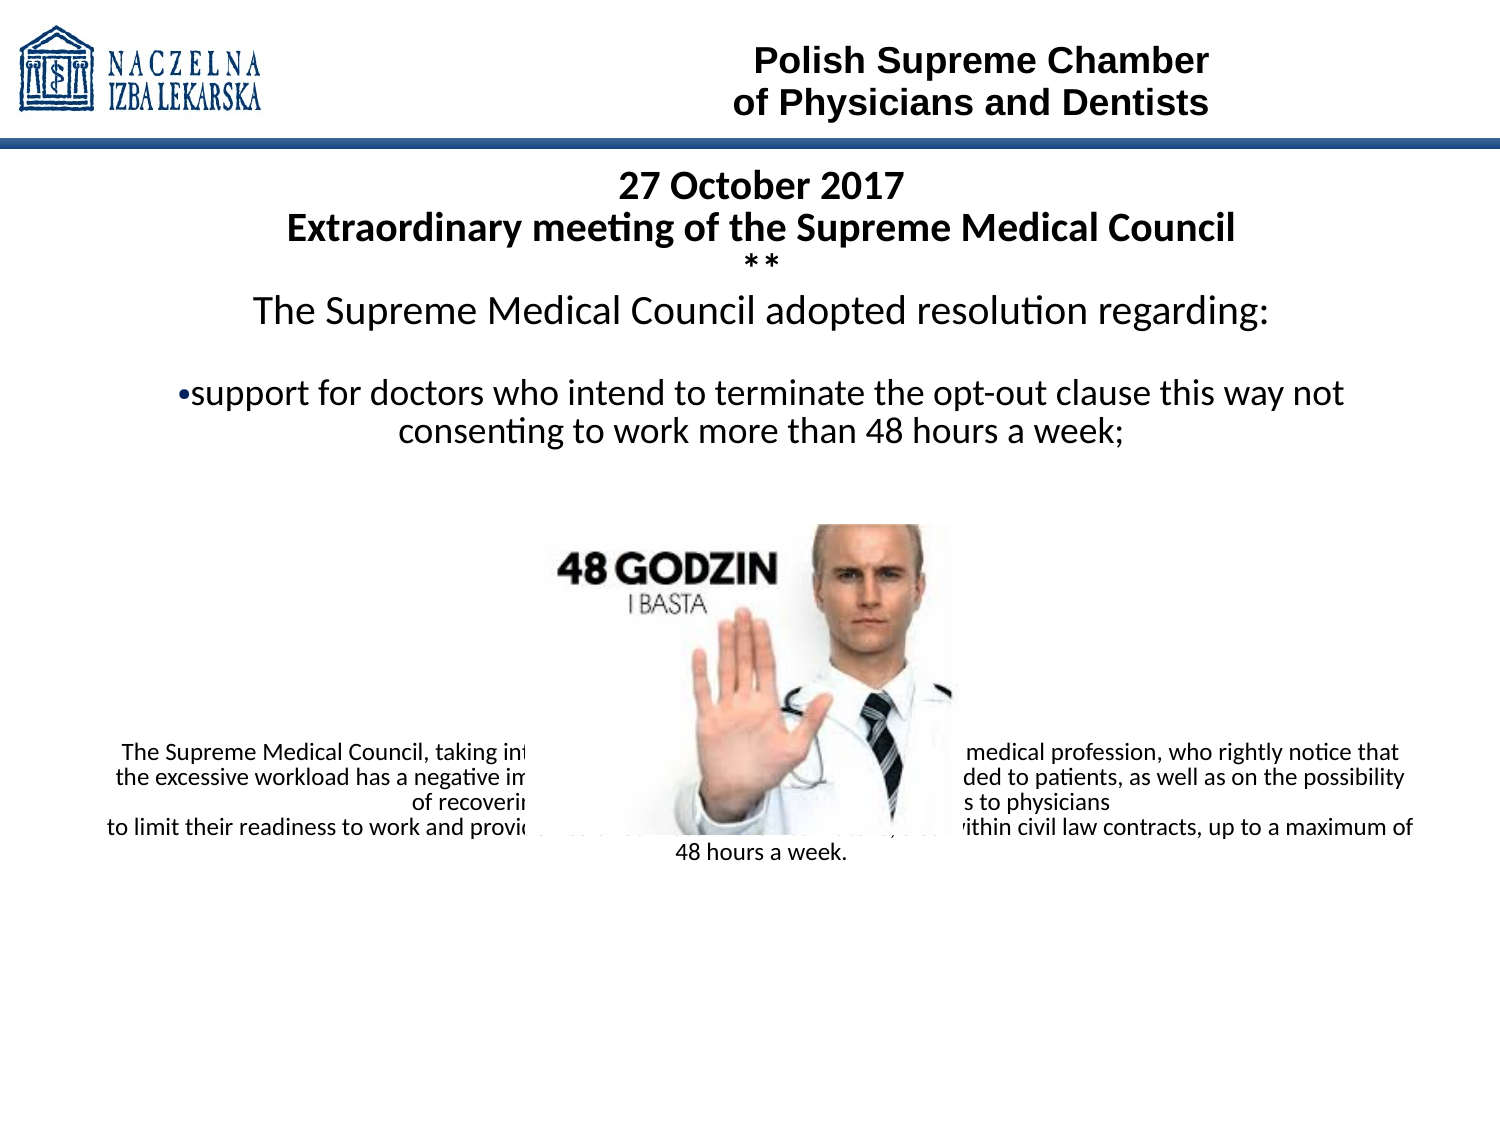

Polish Supreme Chamber
of Physicians and Dentists
27 October 2017
Extraordinary meeting of the Supreme Medical Council
**
The Supreme Medical Council adopted resolution regarding:
support for doctors who intend to terminate the opt-out clause this way not consenting to work more than 48 hours a week;
The Supreme Medical Council, taking into consideration the increasing voice of the medical profession, who rightly notice that the excessive workload has a negative impact on the quality of health services provided to patients, as well as on the possibility of recovering strength by the doctors themselves, turns to physicians
to limit their readiness to work and provide health services in the near future, also within civil law contracts, up to a maximum of 48 hours a week.